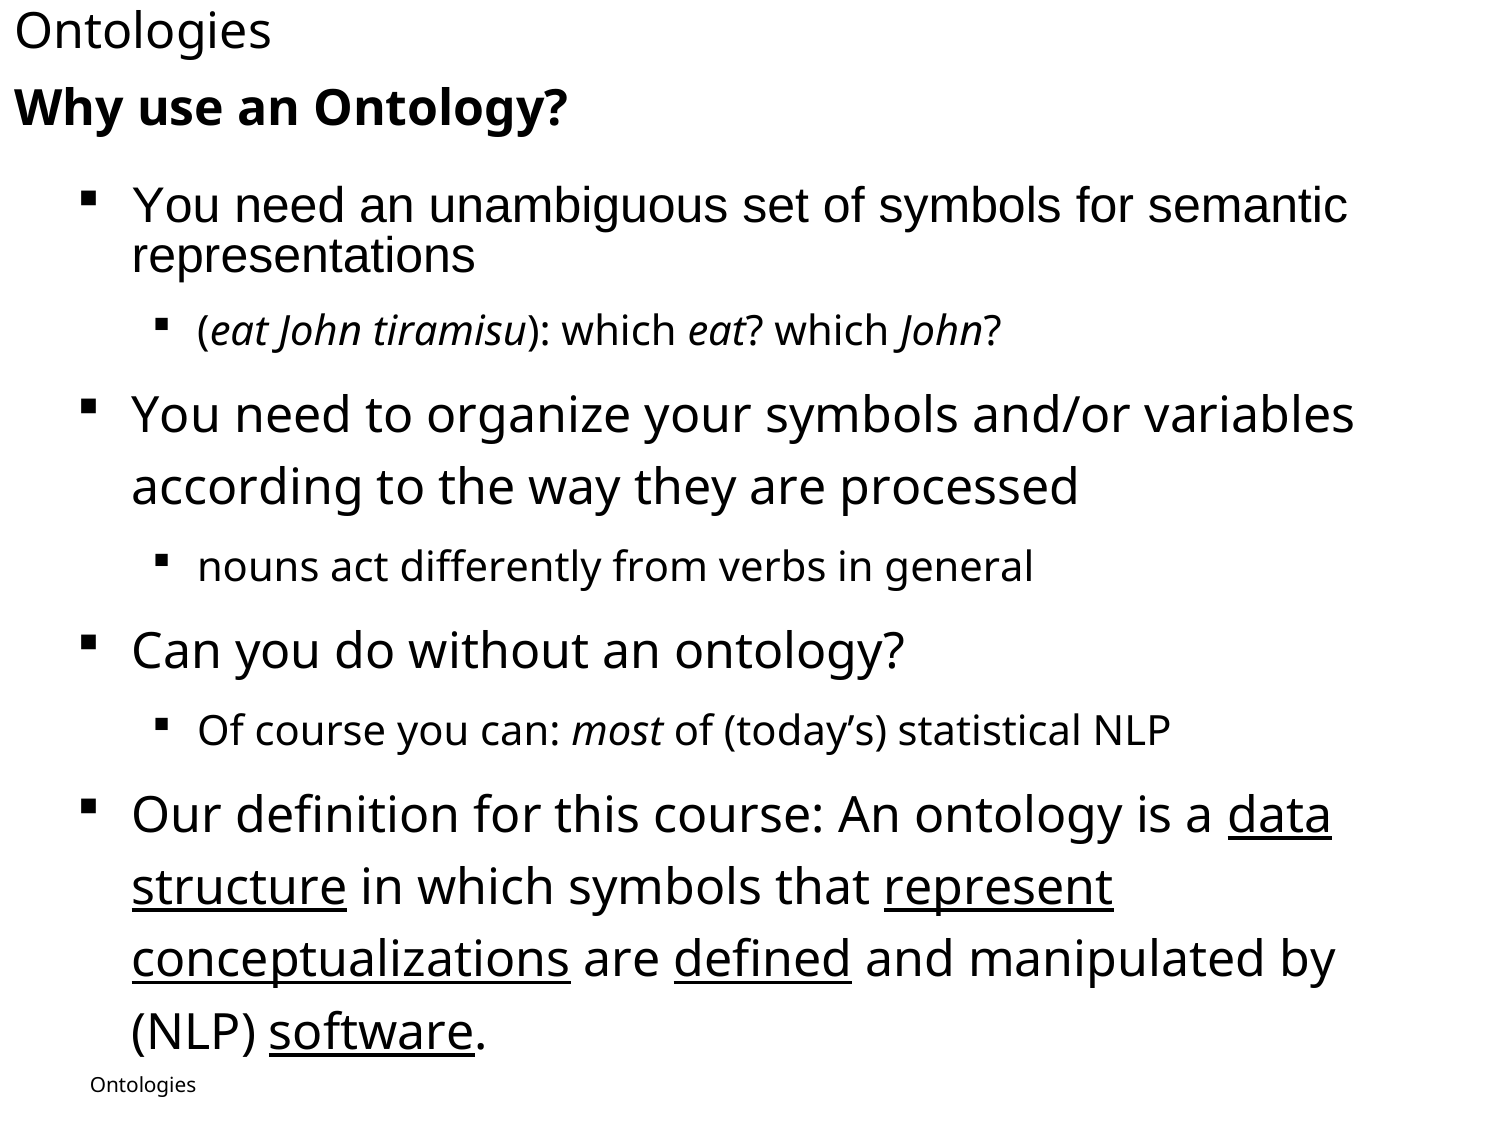

Ontologies
Why use an Ontology?
# You need an unambiguous set of symbols for semantic representations
(eat John tiramisu): which eat? which John?
You need to organize your symbols and/or variables according to the way they are processed
nouns act differently from verbs in general
Can you do without an ontology?
Of course you can: most of (today’s) statistical NLP
Our definition for this course: An ontology is a data structure in which symbols that represent conceptualizations are defined and manipulated by (NLP) software.